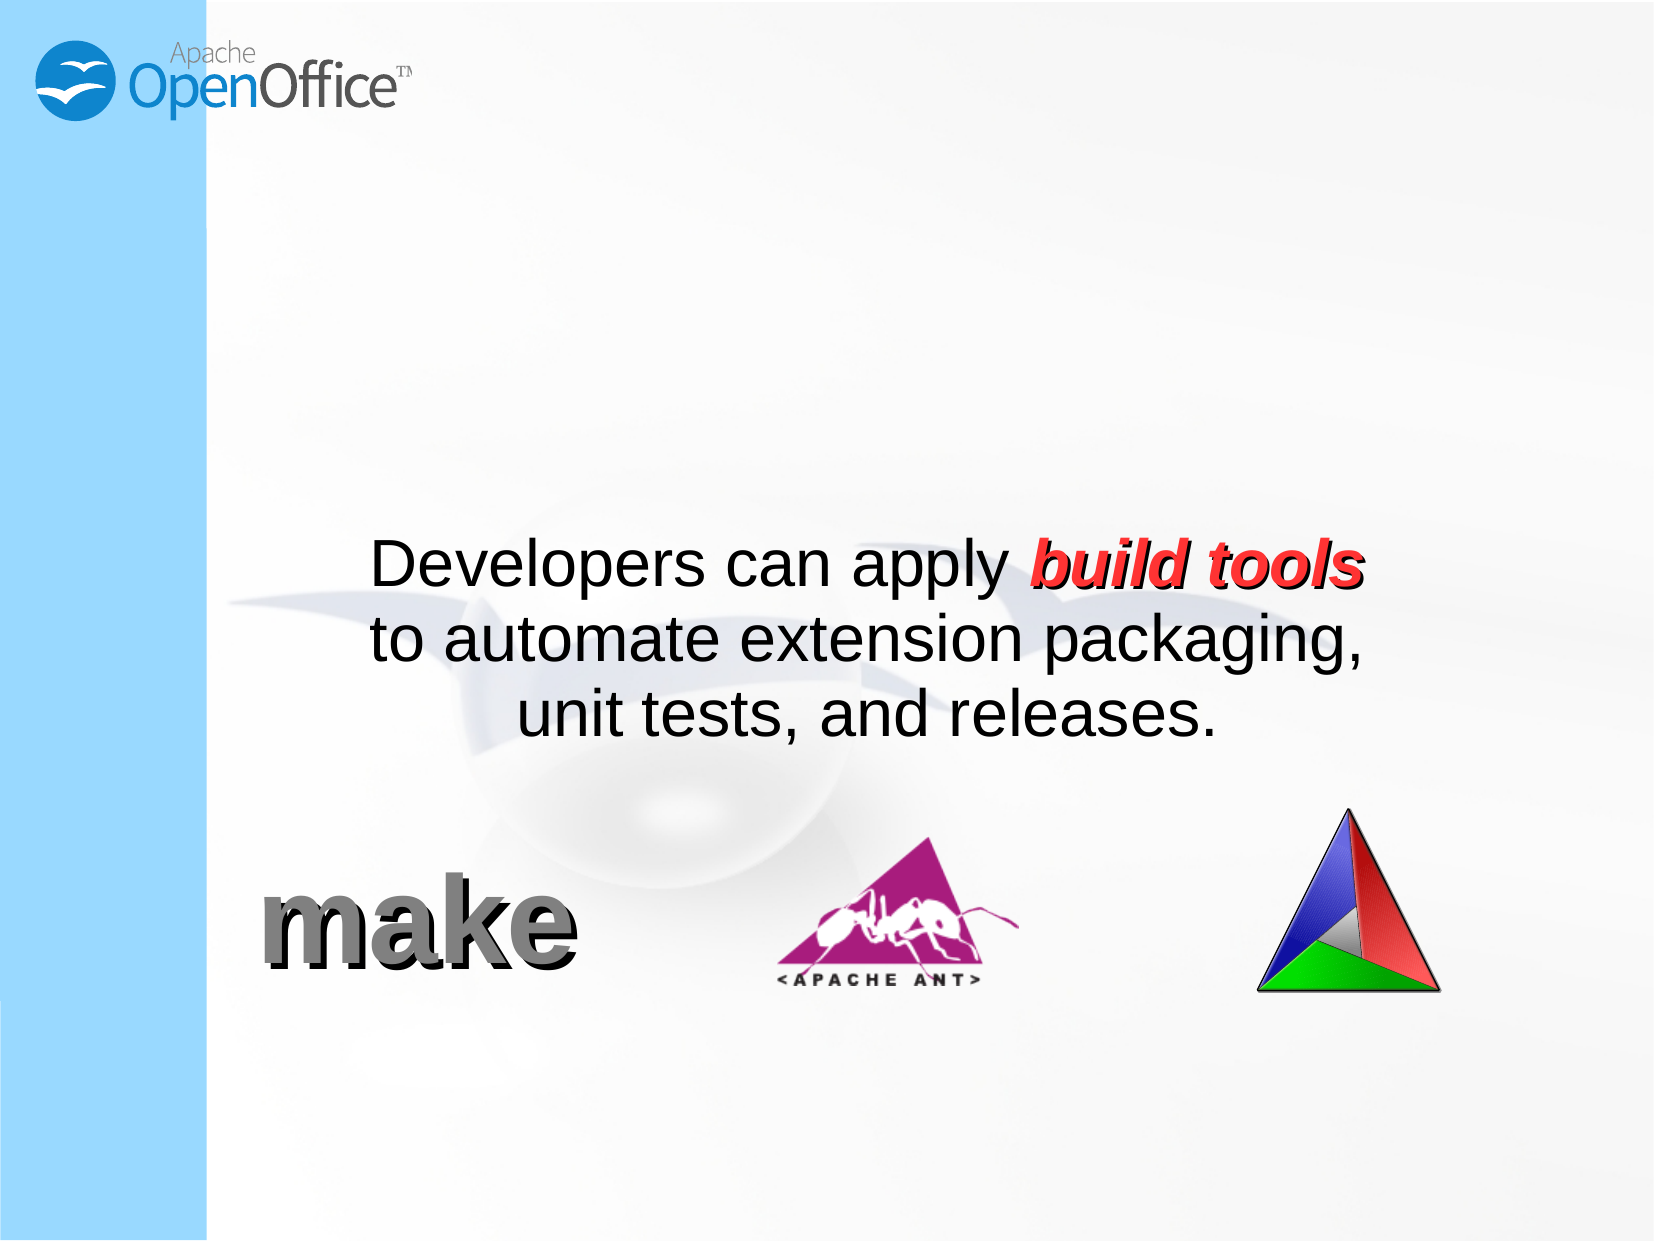

# Developers can apply build tools
to automate extension packaging,
unit tests, and releases.
make